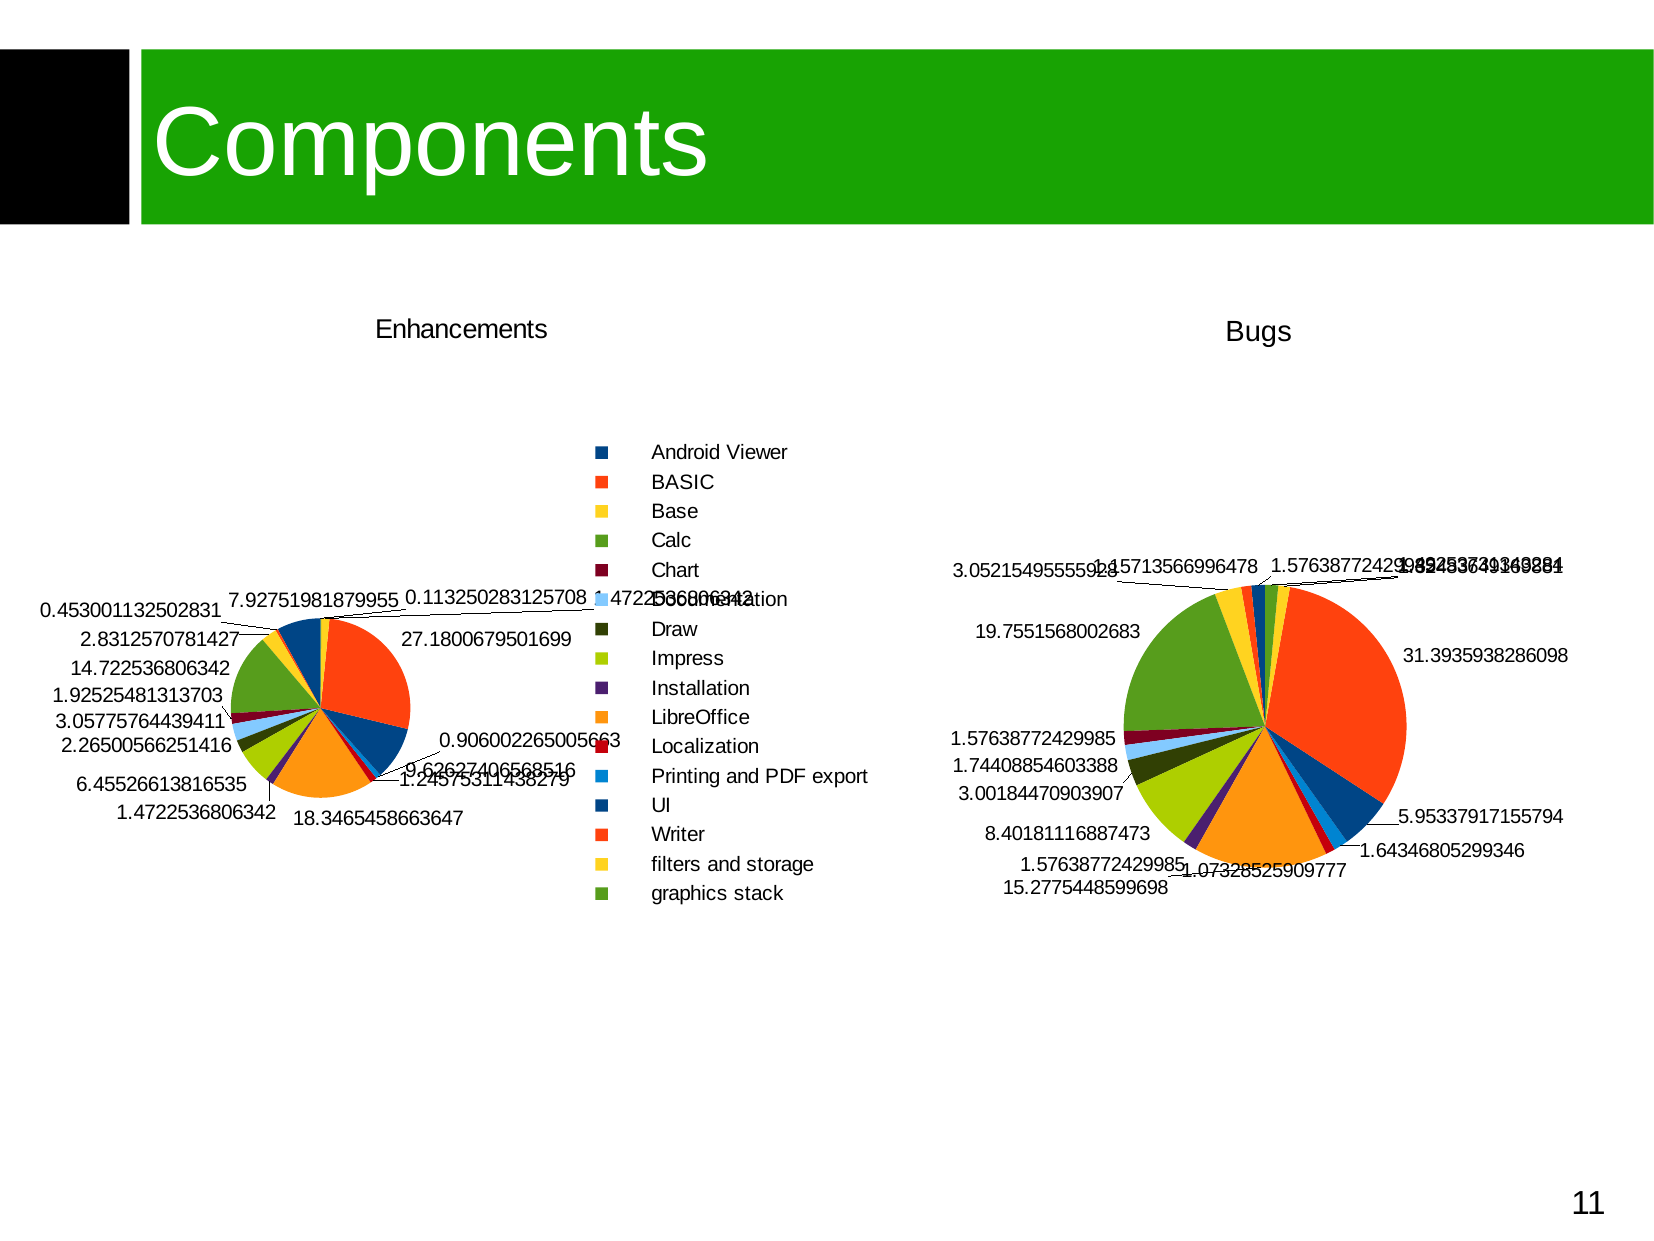

# Components
### Chart: Enhancements
| Category | Column F |
|---|---|
| Android Viewer | 7.92751981879955 |
| BASIC | 0.453001132502831 |
| Base | 2.8312570781427 |
| Calc | 14.722536806342 |
| Chart | 1.92525481313703 |
| Documentation | 3.05775764439411 |
| Draw | 2.26500566251416 |
| Impress | 6.45526613816535 |
| Installation | 1.4722536806342 |
| LibreOffice | 18.3465458663647 |
| Localization | 1.24575311438279 |
| Printing and PDF export | 0.906002265005663 |
| UI | 9.62627406568516 |
| Writer | 27.1800679501699 |
| filters and storage | 1.4722536806342 |
| graphics stack | 0.113250283125708 | Bugs
### Chart
| Category | Column G |
|---|---|
| Android Viewer | 1.57638772429985 |
| BASIC | 1.15713566996478 |
| Base | 3.05215495555928 |
| Calc | 19.7551568002683 |
| Chart | 1.57638772429985 |
| Documentation | 1.74408854603388 |
| Draw | 3.00184470903907 |
| Impress | 8.40181116887473 |
| Installation | 1.57638772429985 |
| LibreOffice | 15.2775448599698 |
| Localization | 1.07328525909777 |
| Printing and PDF export | 1.64346805299346 |
| UI | 5.95337917155794 |
| Writer | 31.3935938286098 |
| filters and storage | 1.32483649169881 |
| graphics stack | 1.49253731343284 |